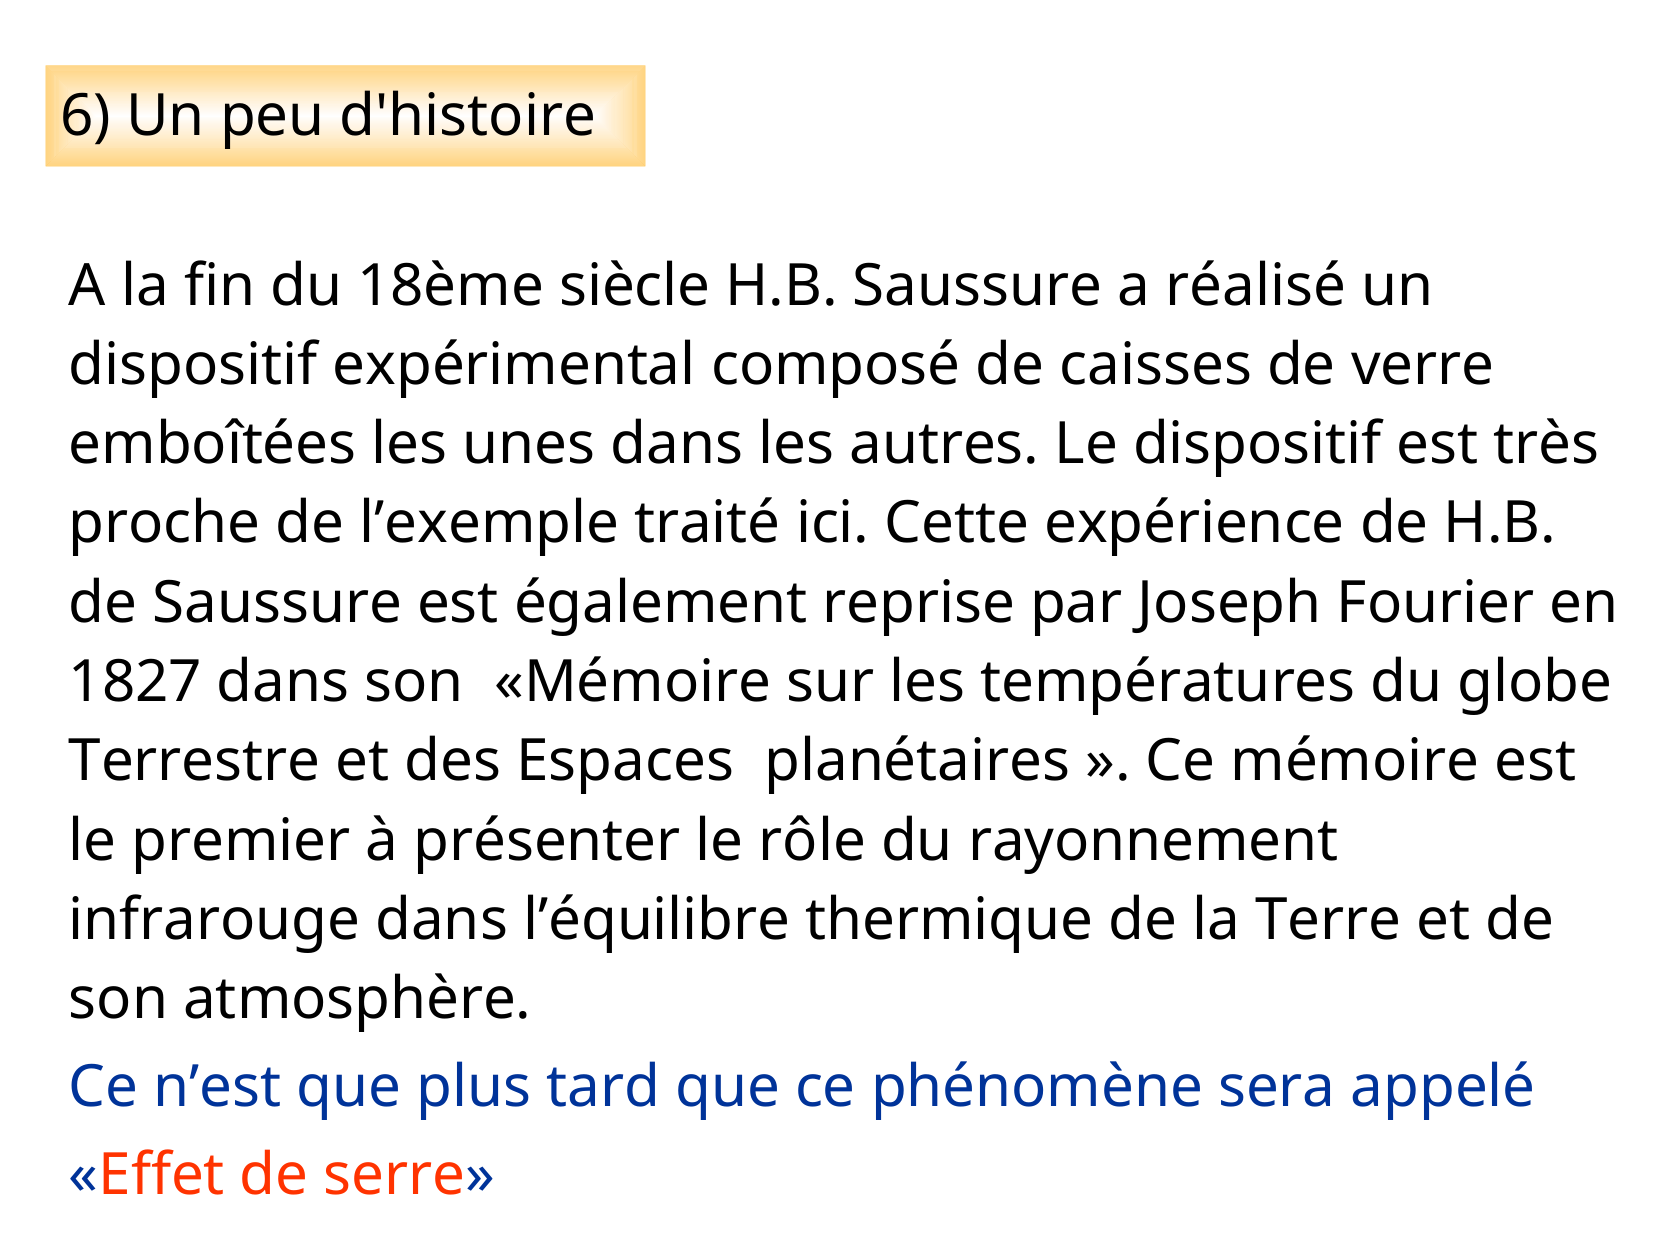

6) Un peu d'histoire
A la fin du 18ème siècle H.B. Saussure a réalisé un dispositif expérimental composé de caisses de verre emboîtées les unes dans les autres. Le dispositif est très proche de l’exemple traité ici. Cette expérience de H.B. de Saussure est également reprise par Joseph Fourier en 1827 dans son «Mémoire sur les températures du globe Terrestre et des Espaces planétaires ». Ce mémoire est le premier à présenter le rôle du rayonnement infrarouge dans l’équilibre thermique de la Terre et de son atmosphère.
Ce n’est que plus tard que ce phénomène sera appelé «Effet de serre»